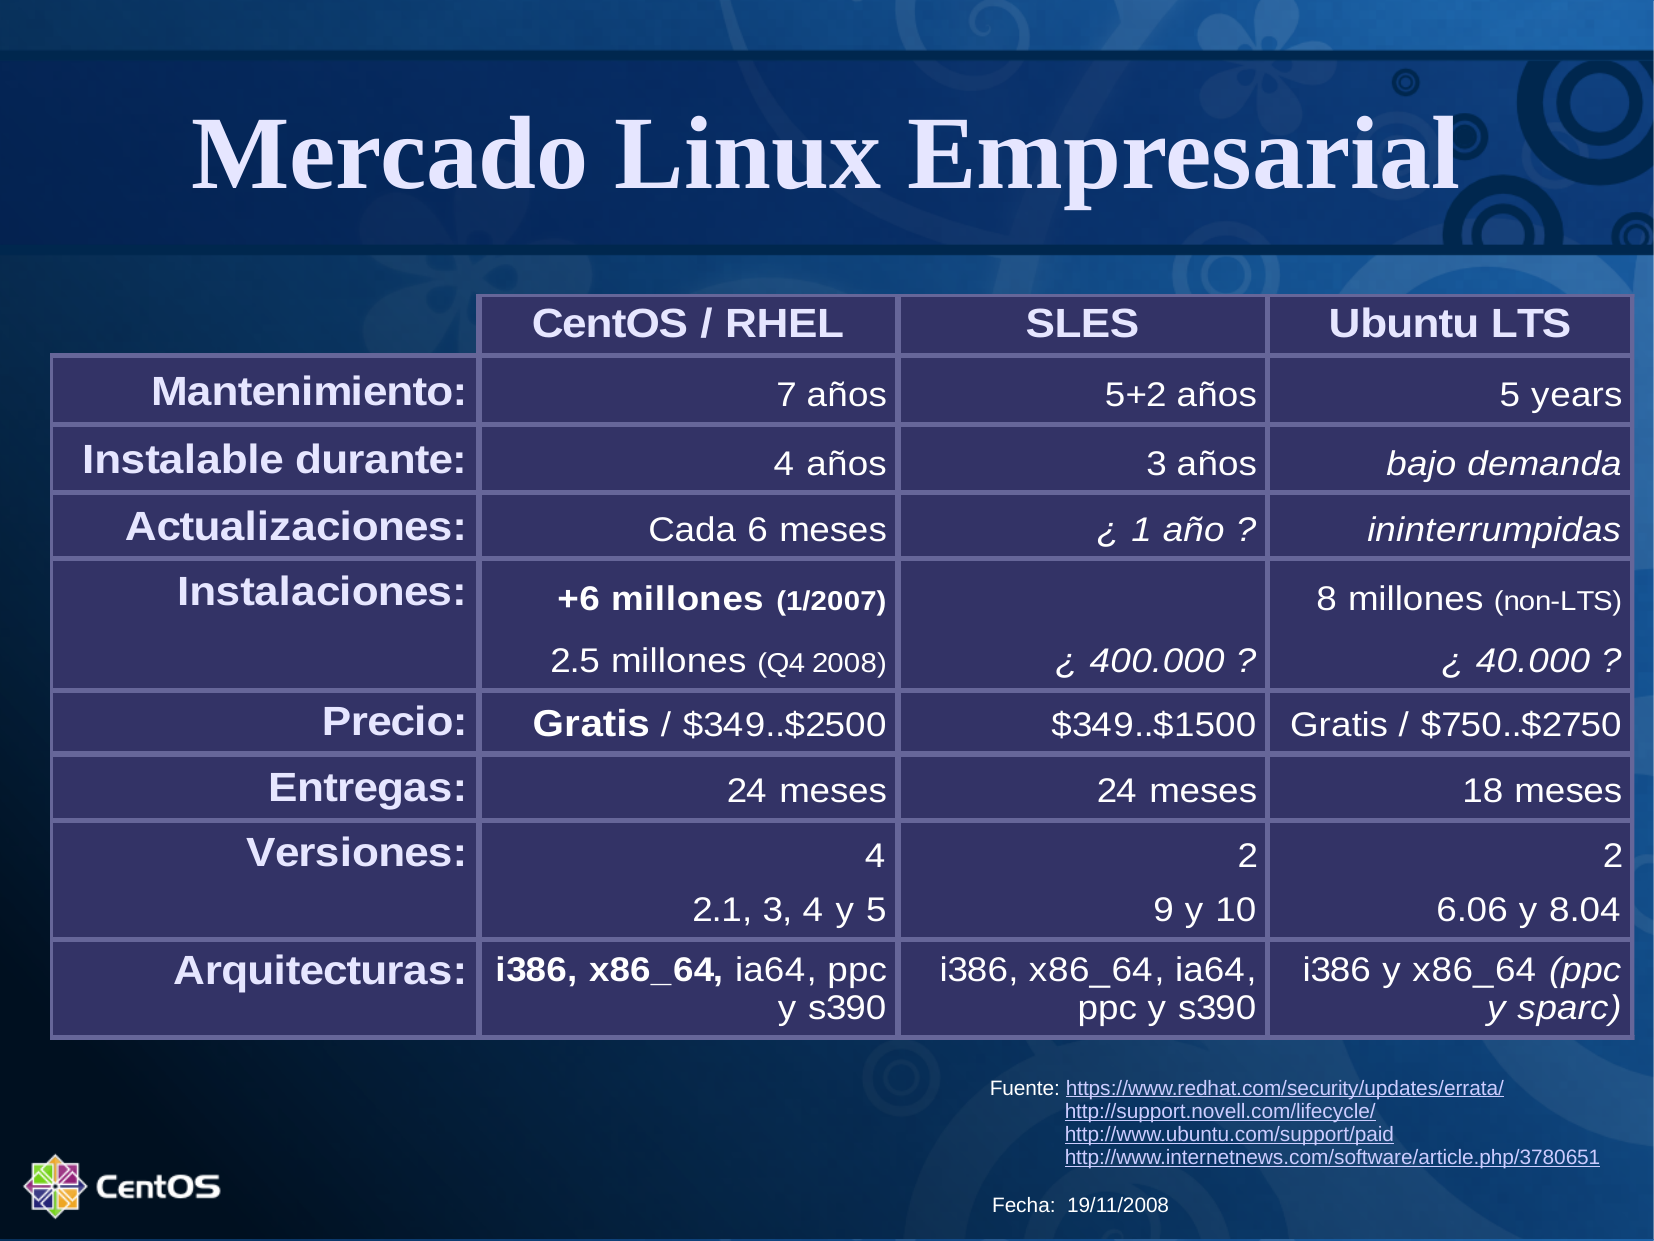

# Mercado Linux Empresarial
Fuente: https://www.redhat.com/security/updates/errata/
	http://support.novell.com/lifecycle/
	http://www.ubuntu.com/support/paid
	http://www.internetnews.com/software/article.php/3780651
Fecha: 19/11/2008